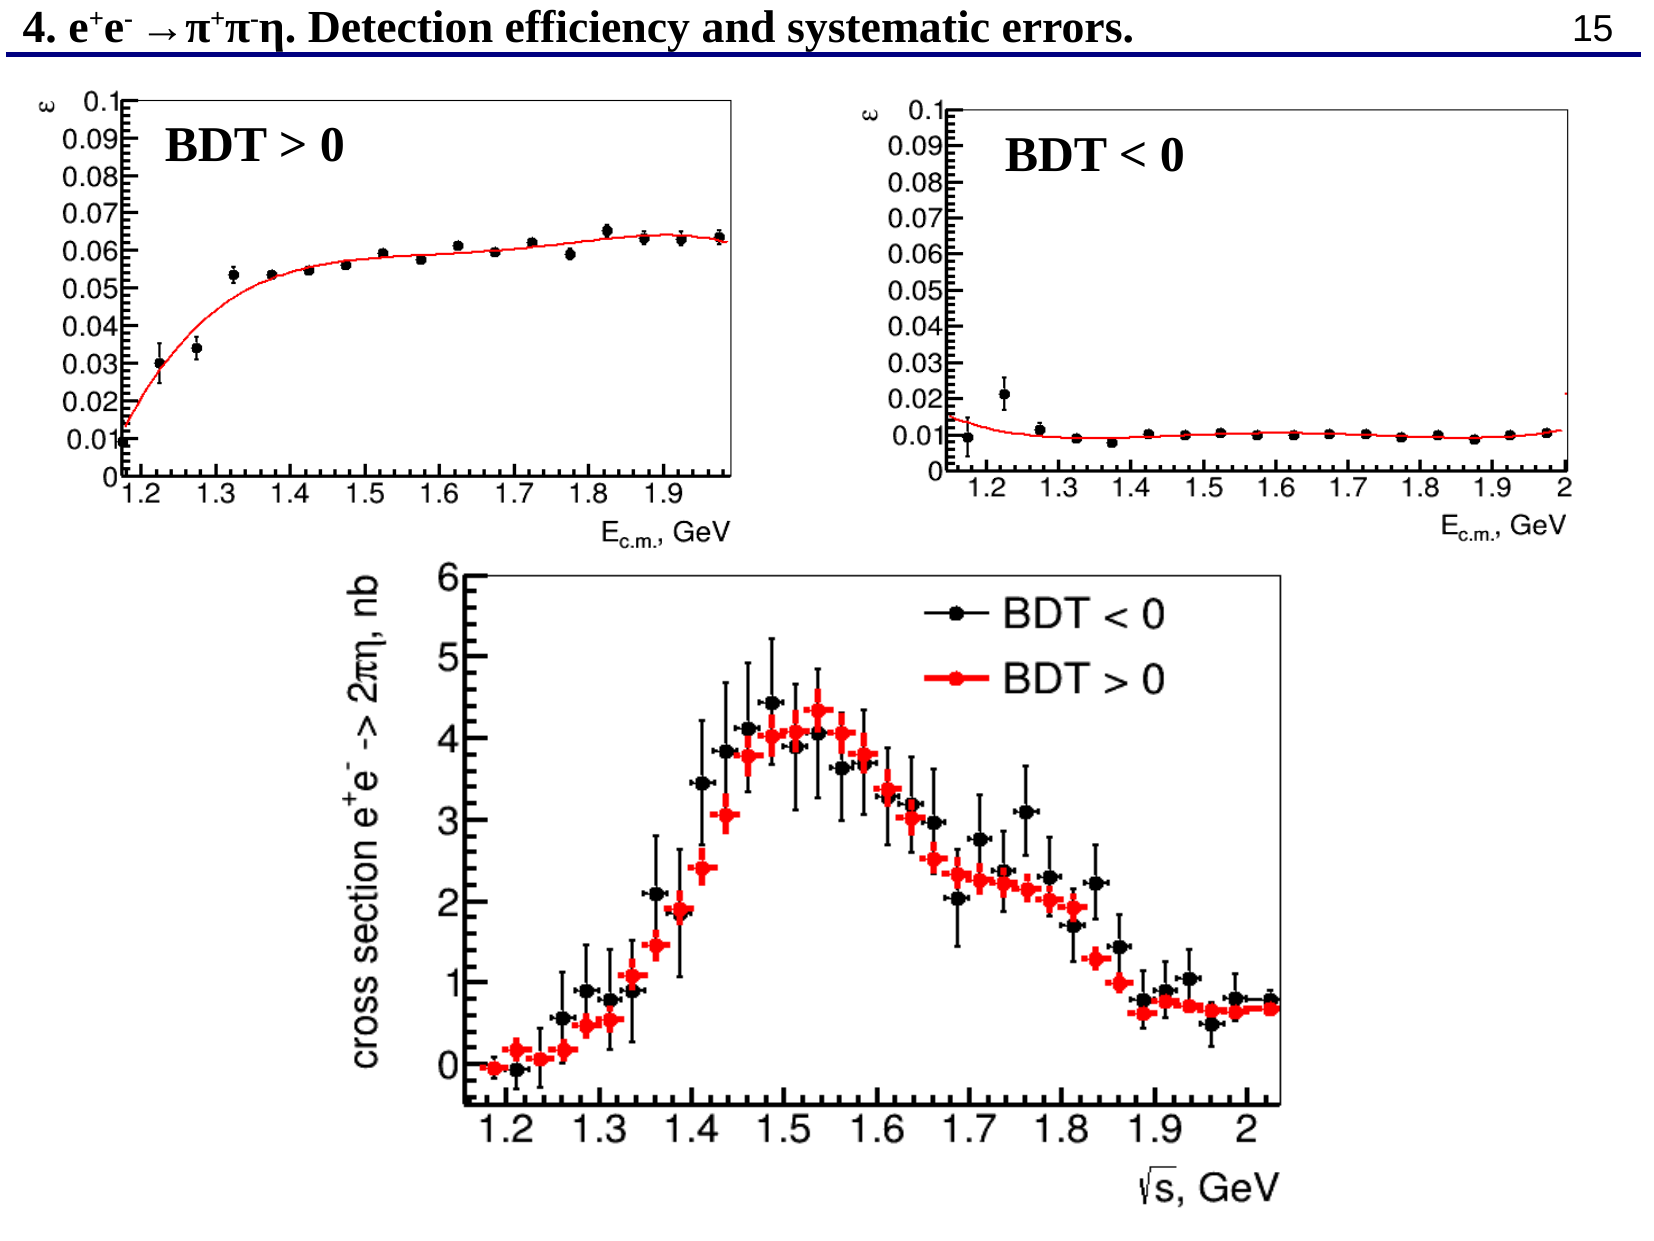

15
4. e+e- →π+π-η. Detection efficiency and systematic errors.
BDT > 0
BDT < 0